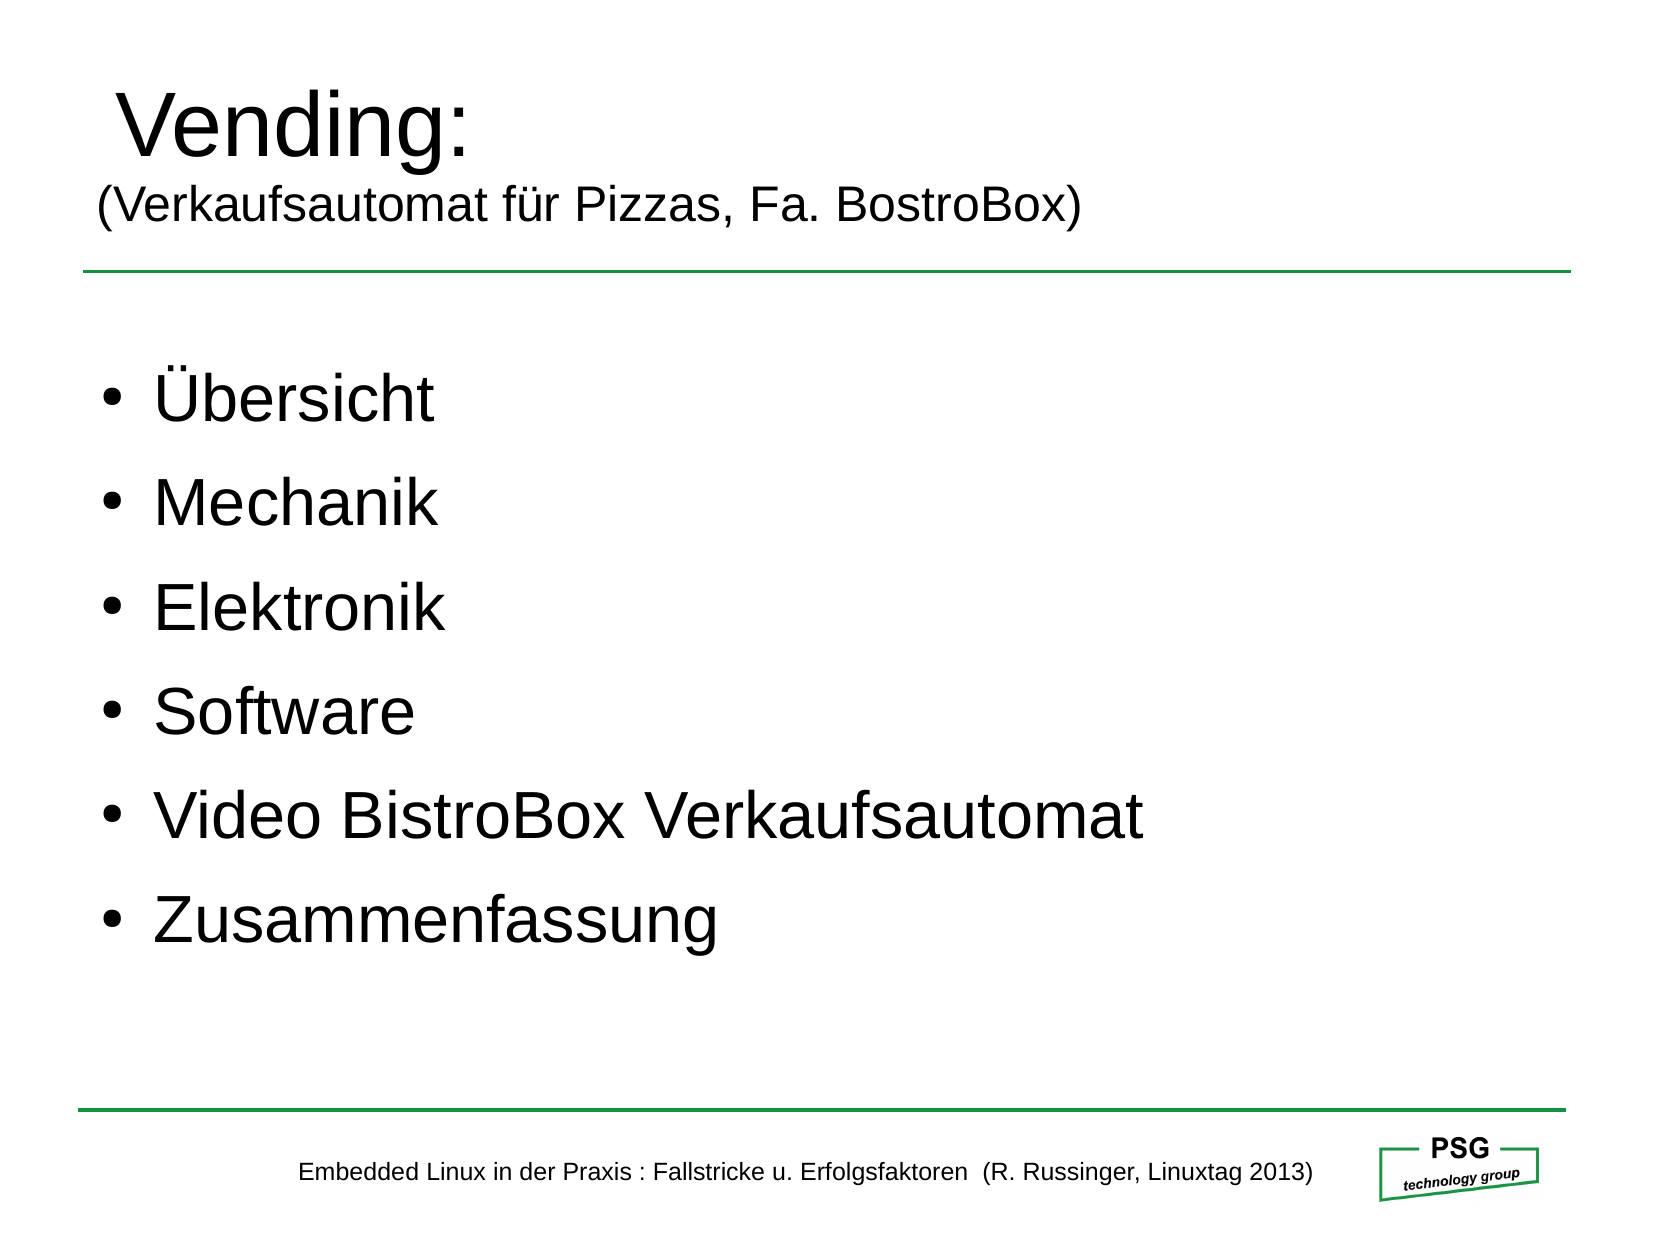

# Vending: (Verkaufsautomat für Pizzas, Fa. BostroBox)
Übersicht
Mechanik
Elektronik
Software
Video BistroBox Verkaufsautomat
Zusammenfassung